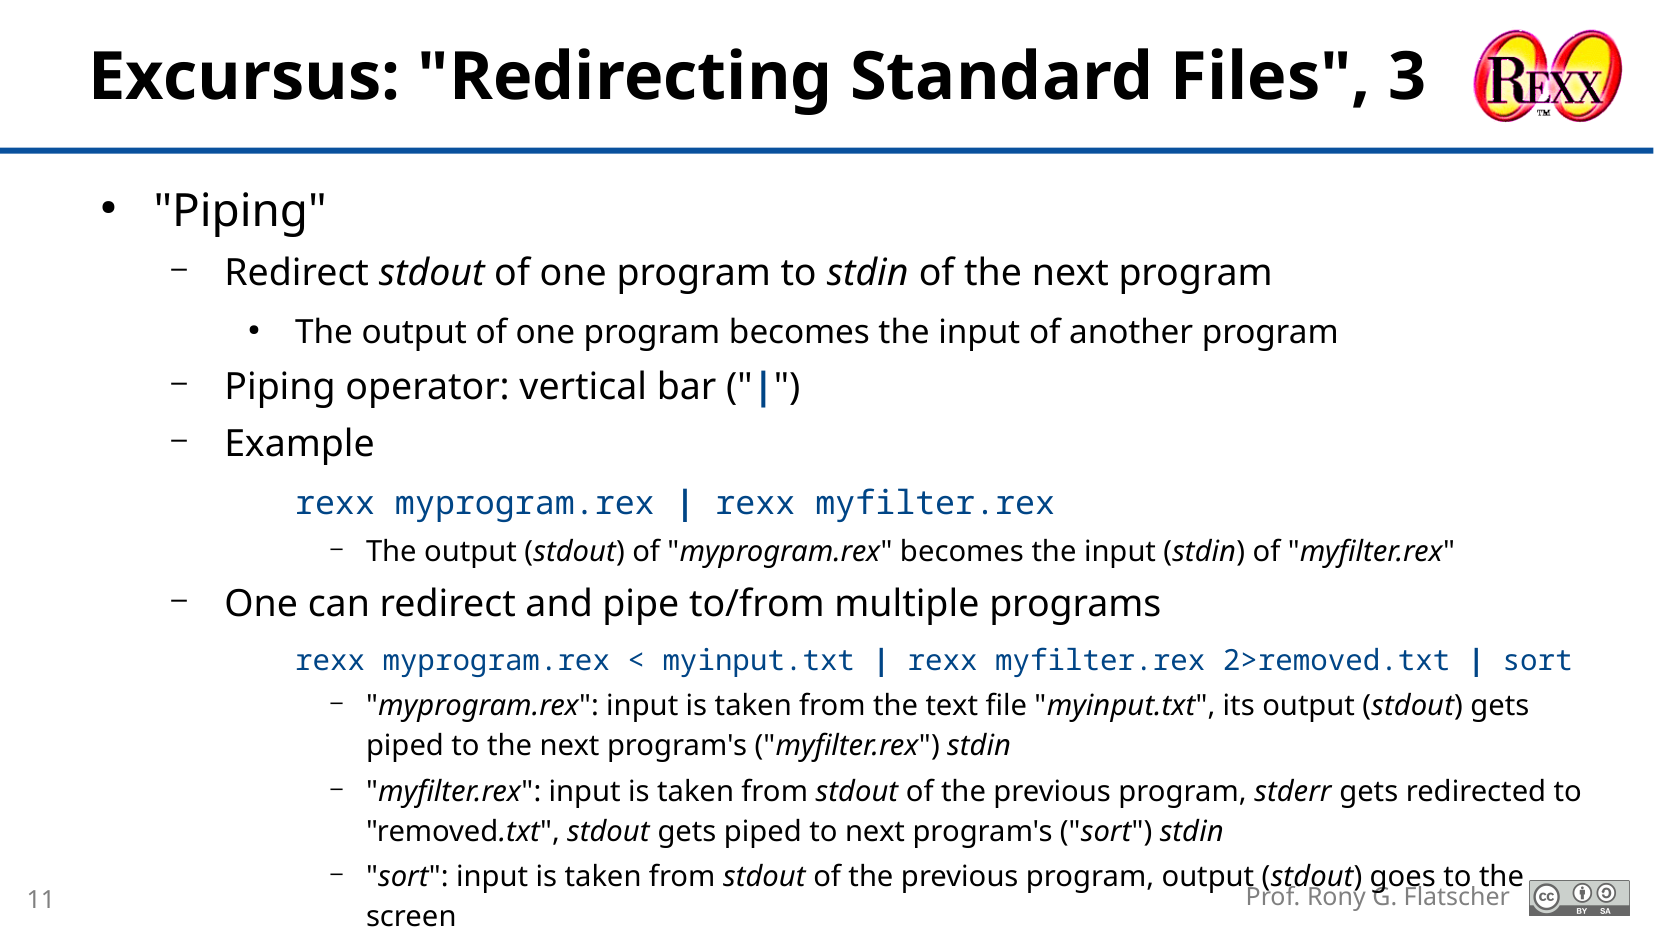

# Excursus: "Redirecting Standard Files", 3
"Piping"
Redirect stdout of one program to stdin of the next program
The output of one program becomes the input of another program
Piping operator: vertical bar ("|")
Example
rexx myprogram.rex | rexx myfilter.rex
The output (stdout) of "myprogram.rex" becomes the input (stdin) of "myfilter.rex"
One can redirect and pipe to/from multiple programs
rexx myprogram.rex < myinput.txt | rexx myfilter.rex 2>removed.txt | sort
"myprogram.rex": input is taken from the text file "myinput.txt", its output (stdout) gets piped to the next program's ("myfilter.rex") stdin
"myfilter.rex": input is taken from stdout of the previous program, stderr gets redirected to "removed.txt", stdout gets piped to next program's ("sort") stdin
"sort": input is taken from stdout of the previous program, output (stdout) goes to the screen